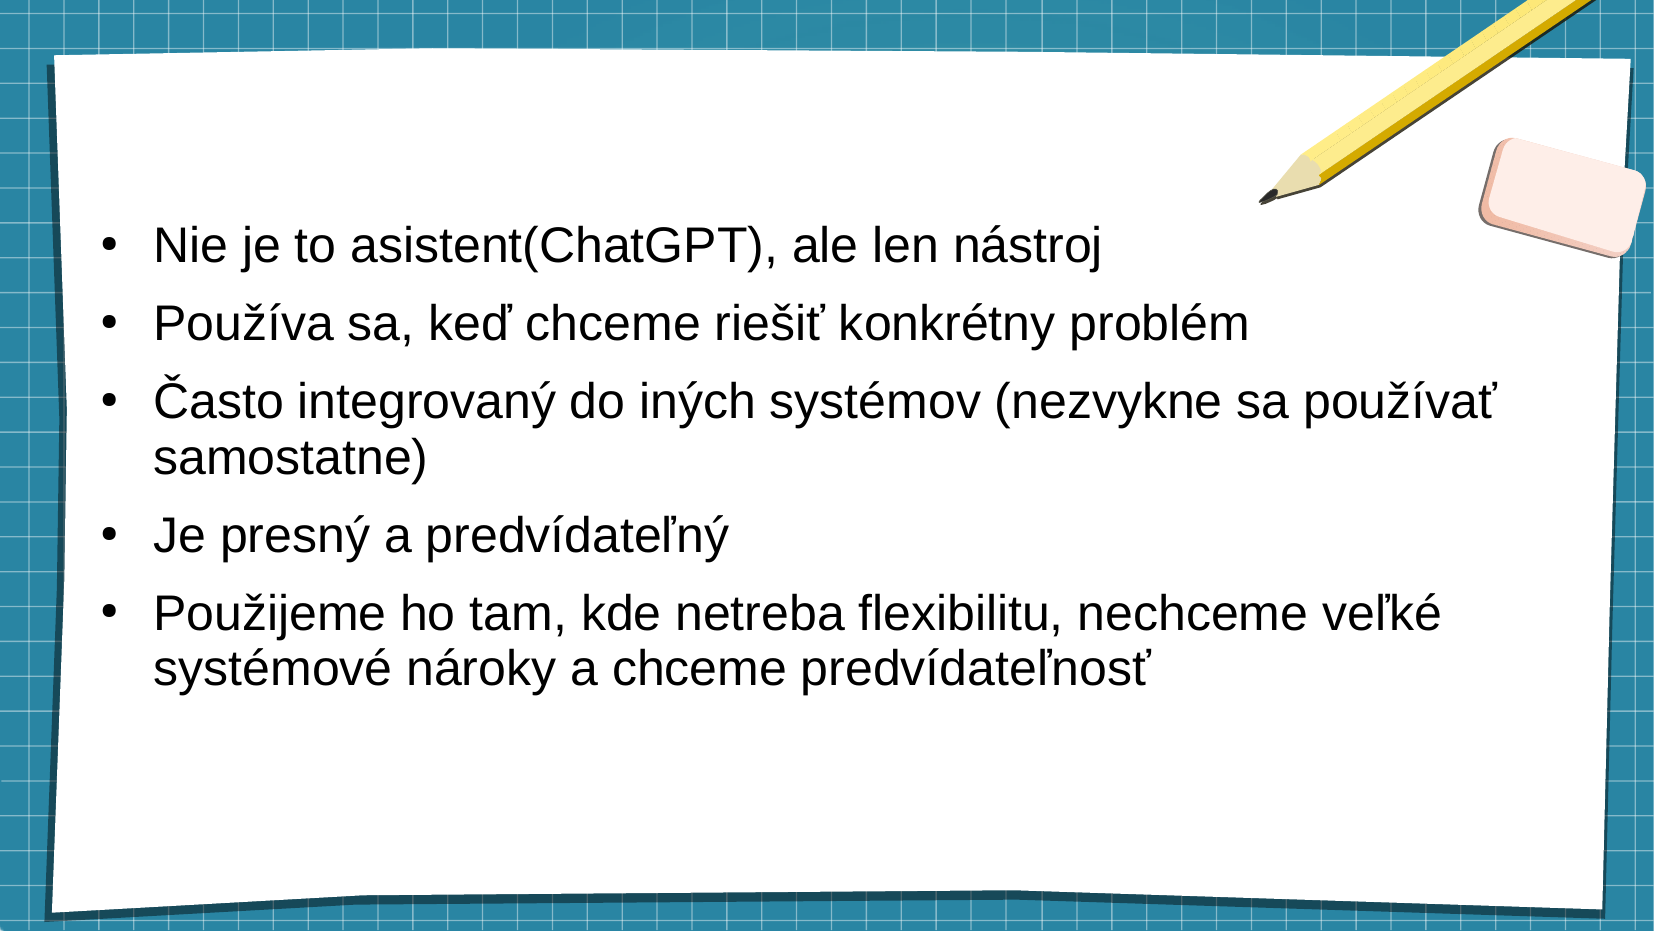

#
Nie je to asistent(ChatGPT), ale len nástroj
Používa sa, keď chceme riešiť konkrétny problém
Často integrovaný do iných systémov (nezvykne sa používať samostatne)
Je presný a predvídateľný
Použijeme ho tam, kde netreba flexibilitu, nechceme veľké systémové nároky a chceme predvídateľnosť